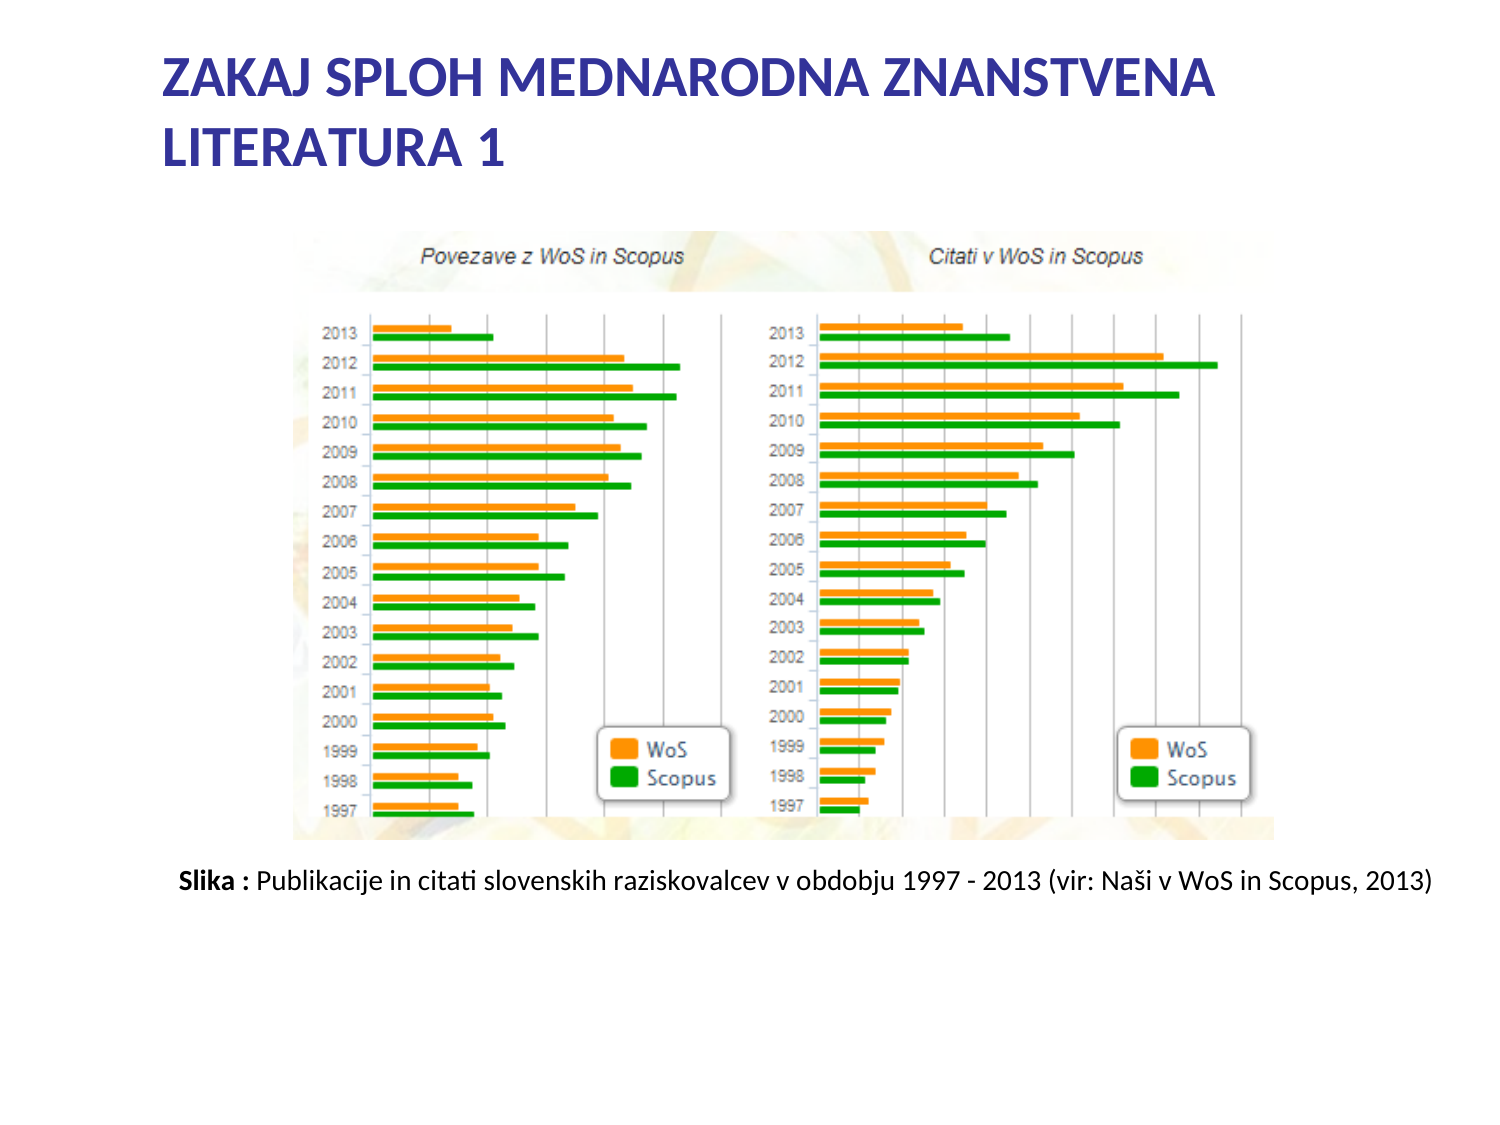

# ZAKAJ SPLOH MEDNARODNA ZNANSTVENA LITERATURA 1
Slika : Publikacije in citati slovenskih raziskovalcev v obdobju 1997 - 2013 (vir: Naši v WoS in Scopus, 2013)